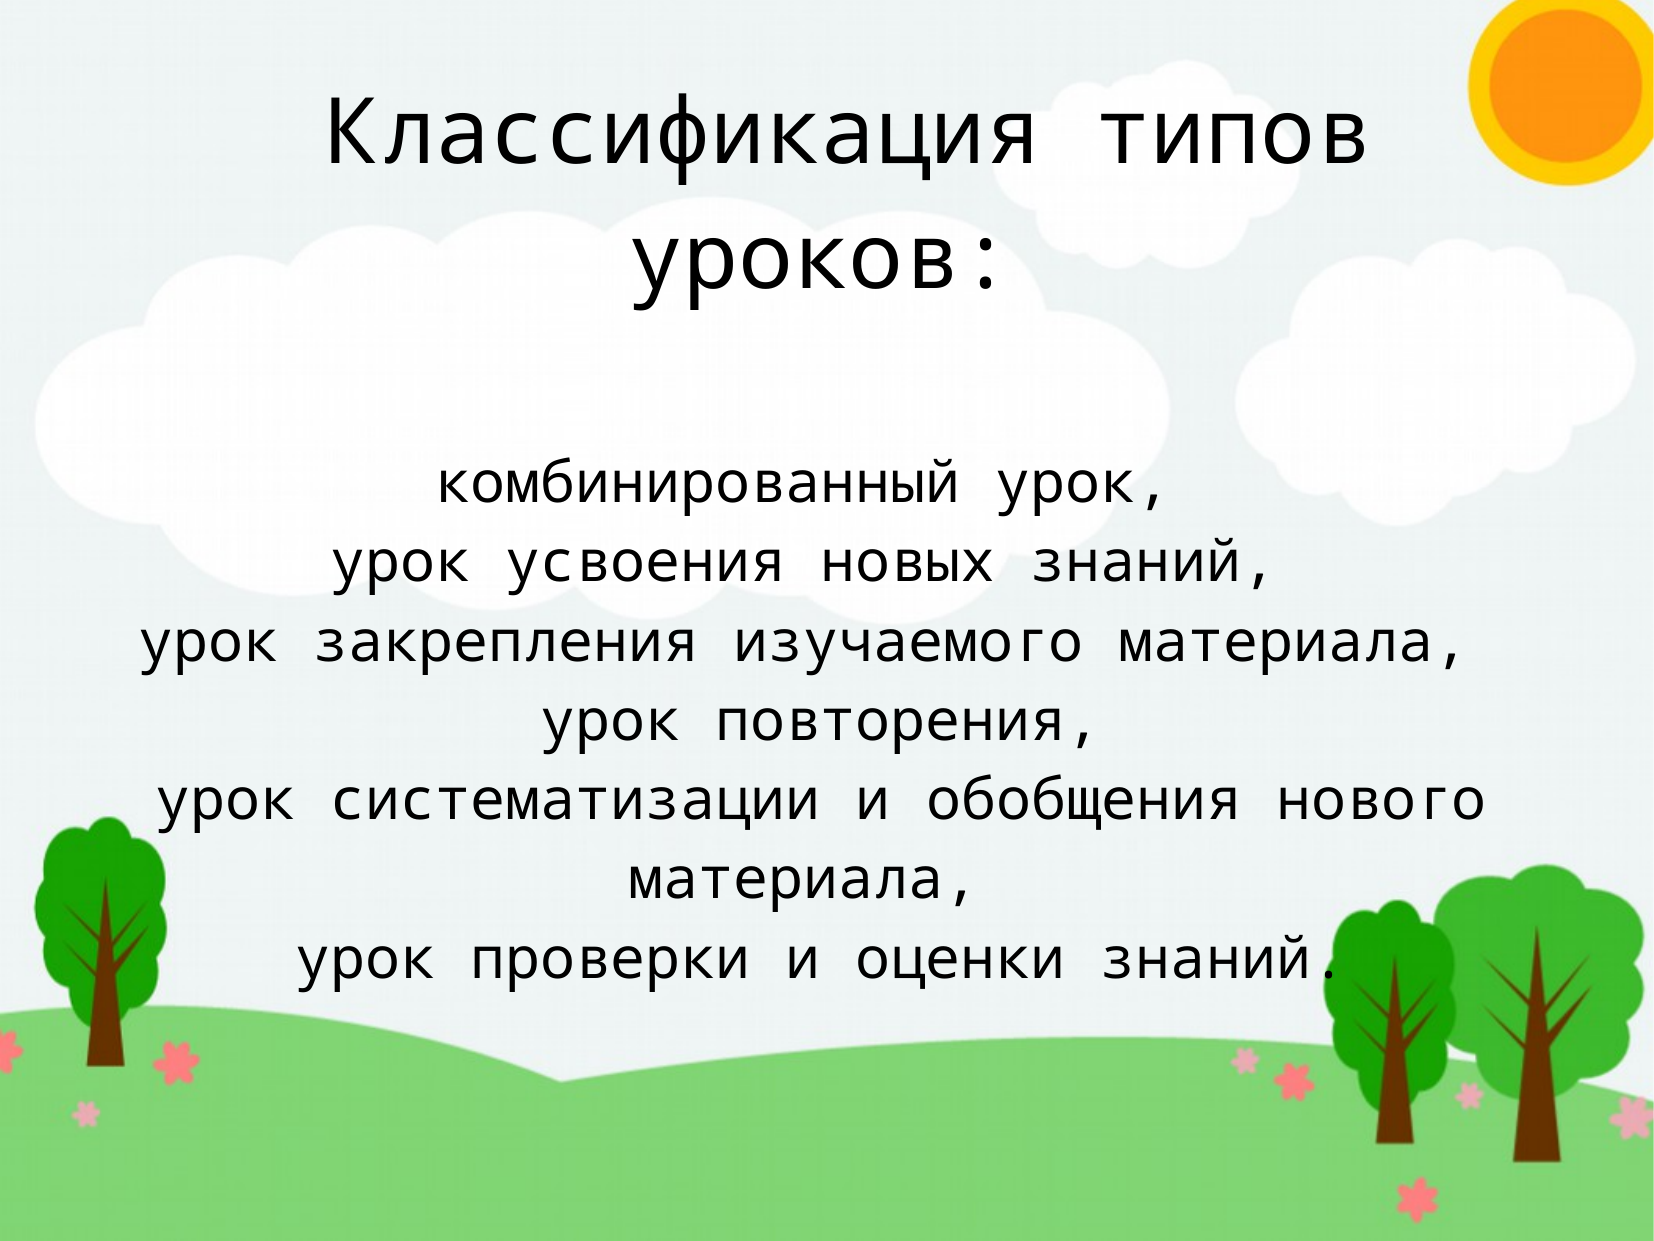

# Классификация типов уроков: комбинированный урок, урок усвоения новых знаний, урок закрепления изучаемого материала, урок повторения, урок систематизации и обобщения нового материала, урок проверки и оценки знаний.